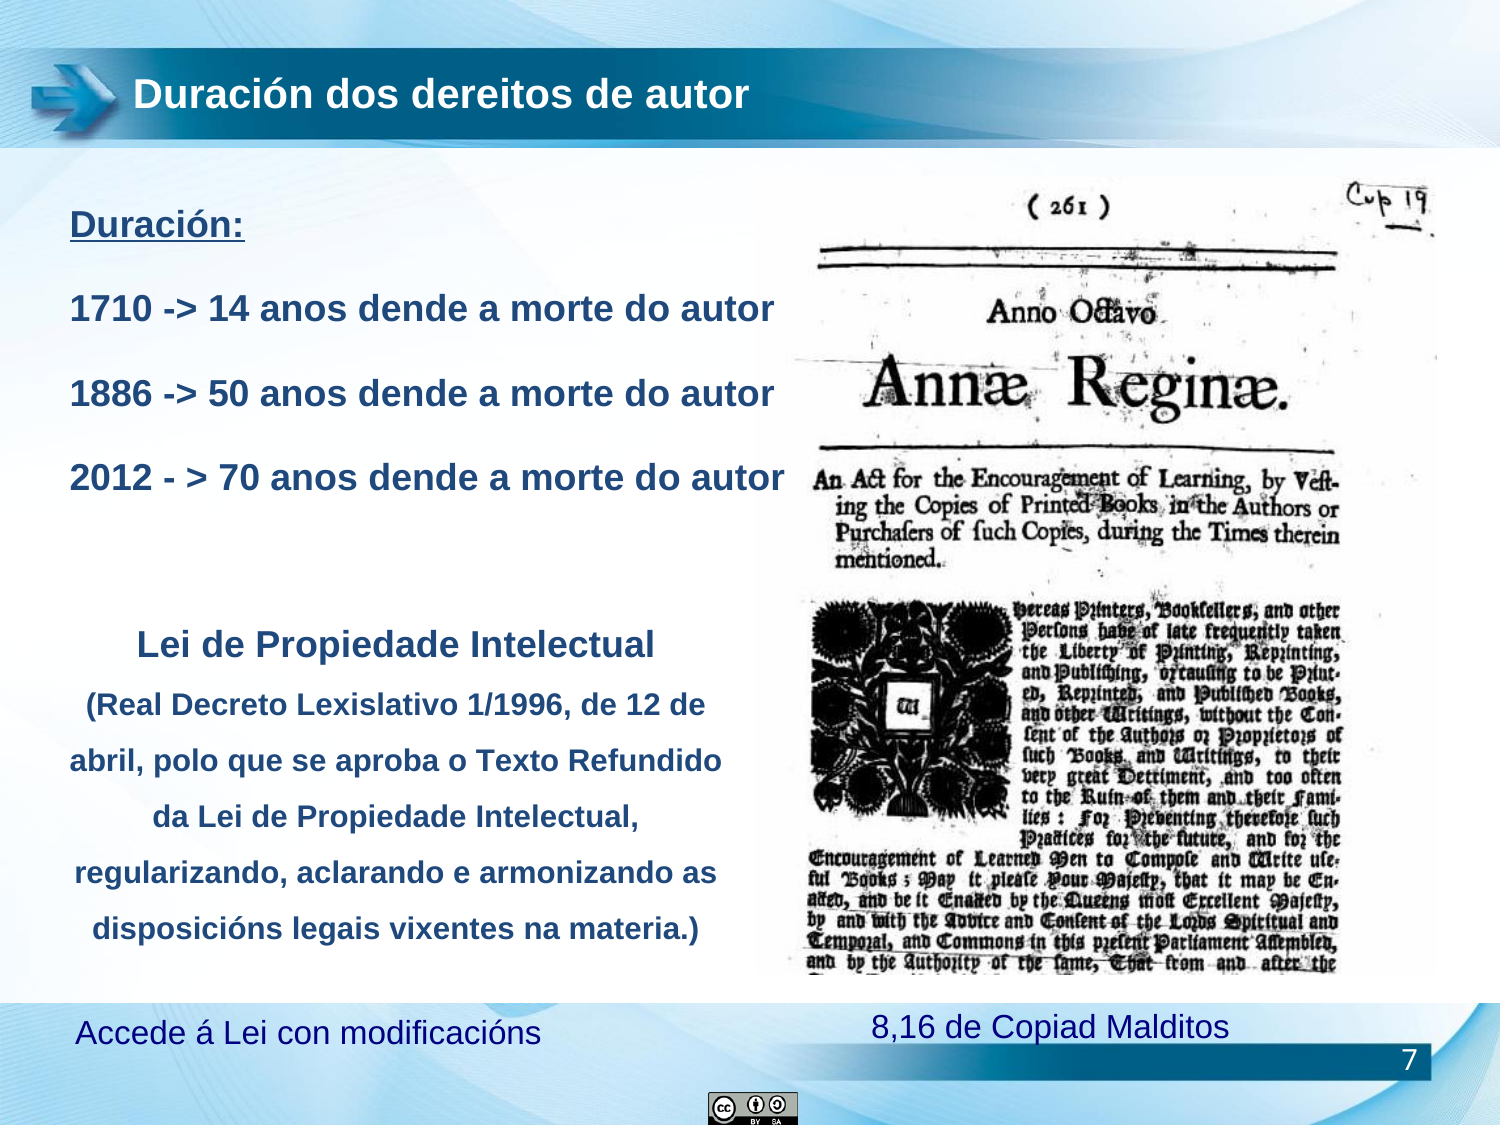

Duración dos dereitos de autor
Duración:
1710 -> 14 anos dende a morte do autor
1886 -> 50 anos dende a morte do autor
2012 - > 70 anos dende a morte do autor
Lei de Propiedade Intelectual
(Real Decreto Lexislativo 1/1996, de 12 de abril, polo que se aproba o Texto Refundido da Lei de Propiedade Intelectual, regularizando, aclarando e armonizando as disposicións legais vixentes na materia.)
8,16 de Copiad Malditos
Accede á Lei con modificacións